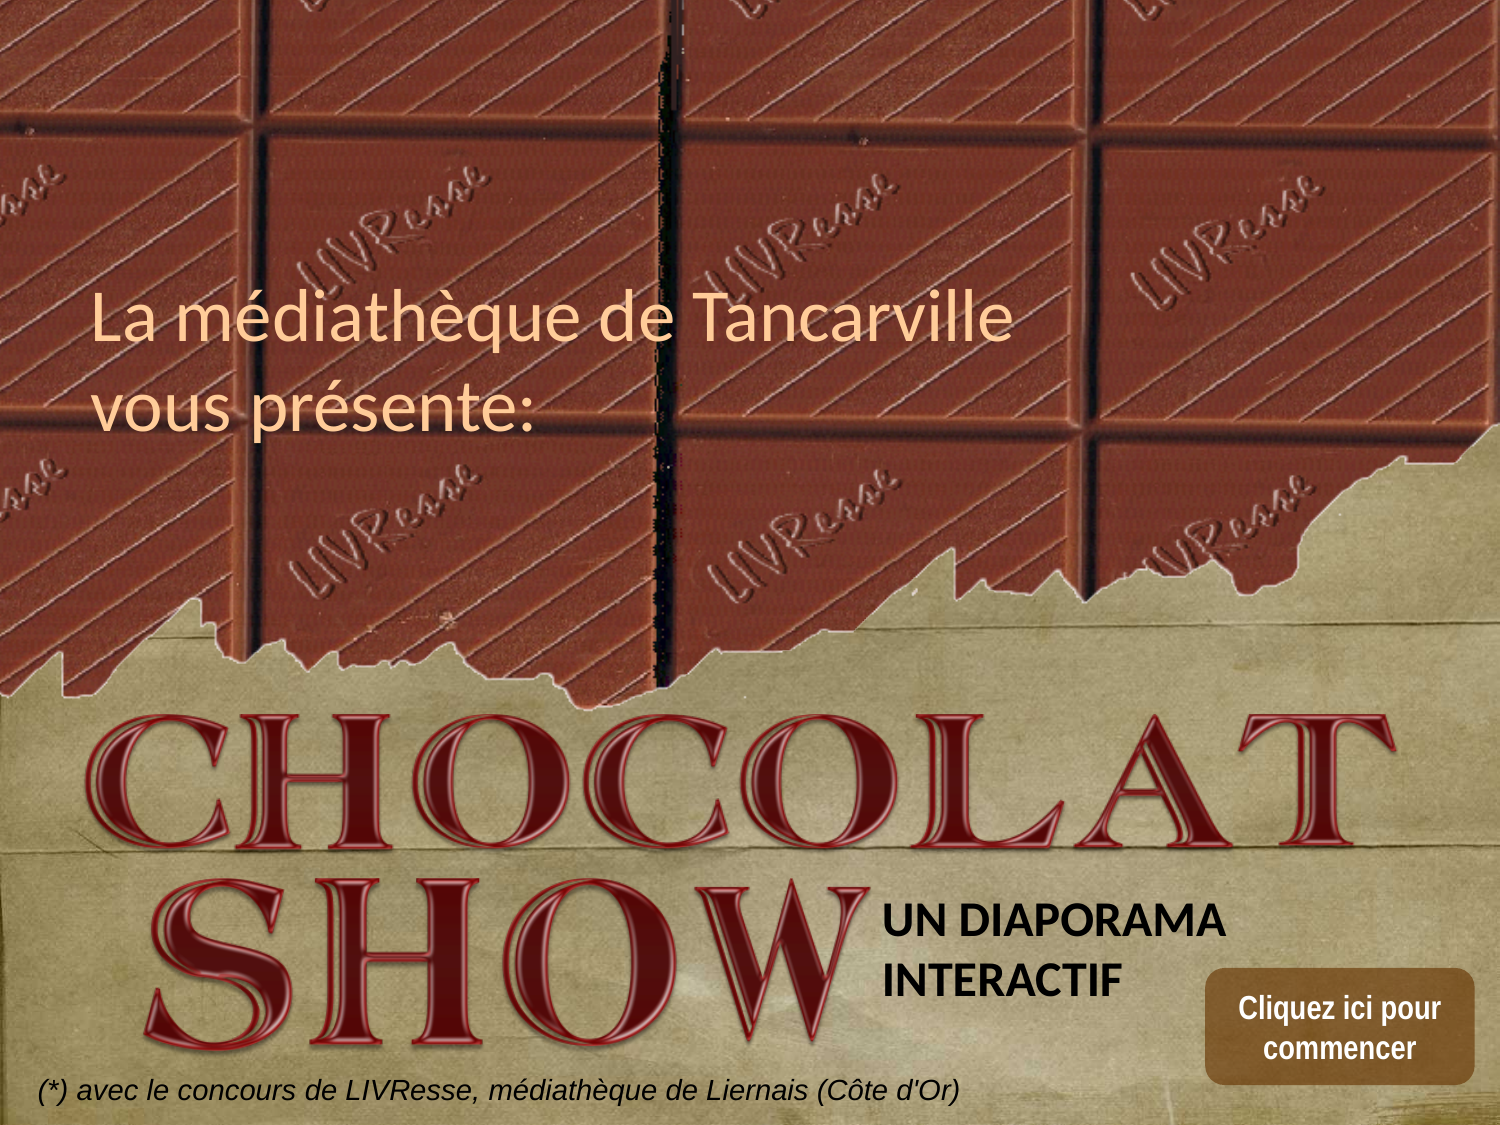

La médiathèque de Tancarville
vous présente:
#
UN DIAPORAMA INTERACTIF
Cliquez ici pour commencer
(*) avec le concours de LIVResse, médiathèque de Liernais (Côte d'Or)